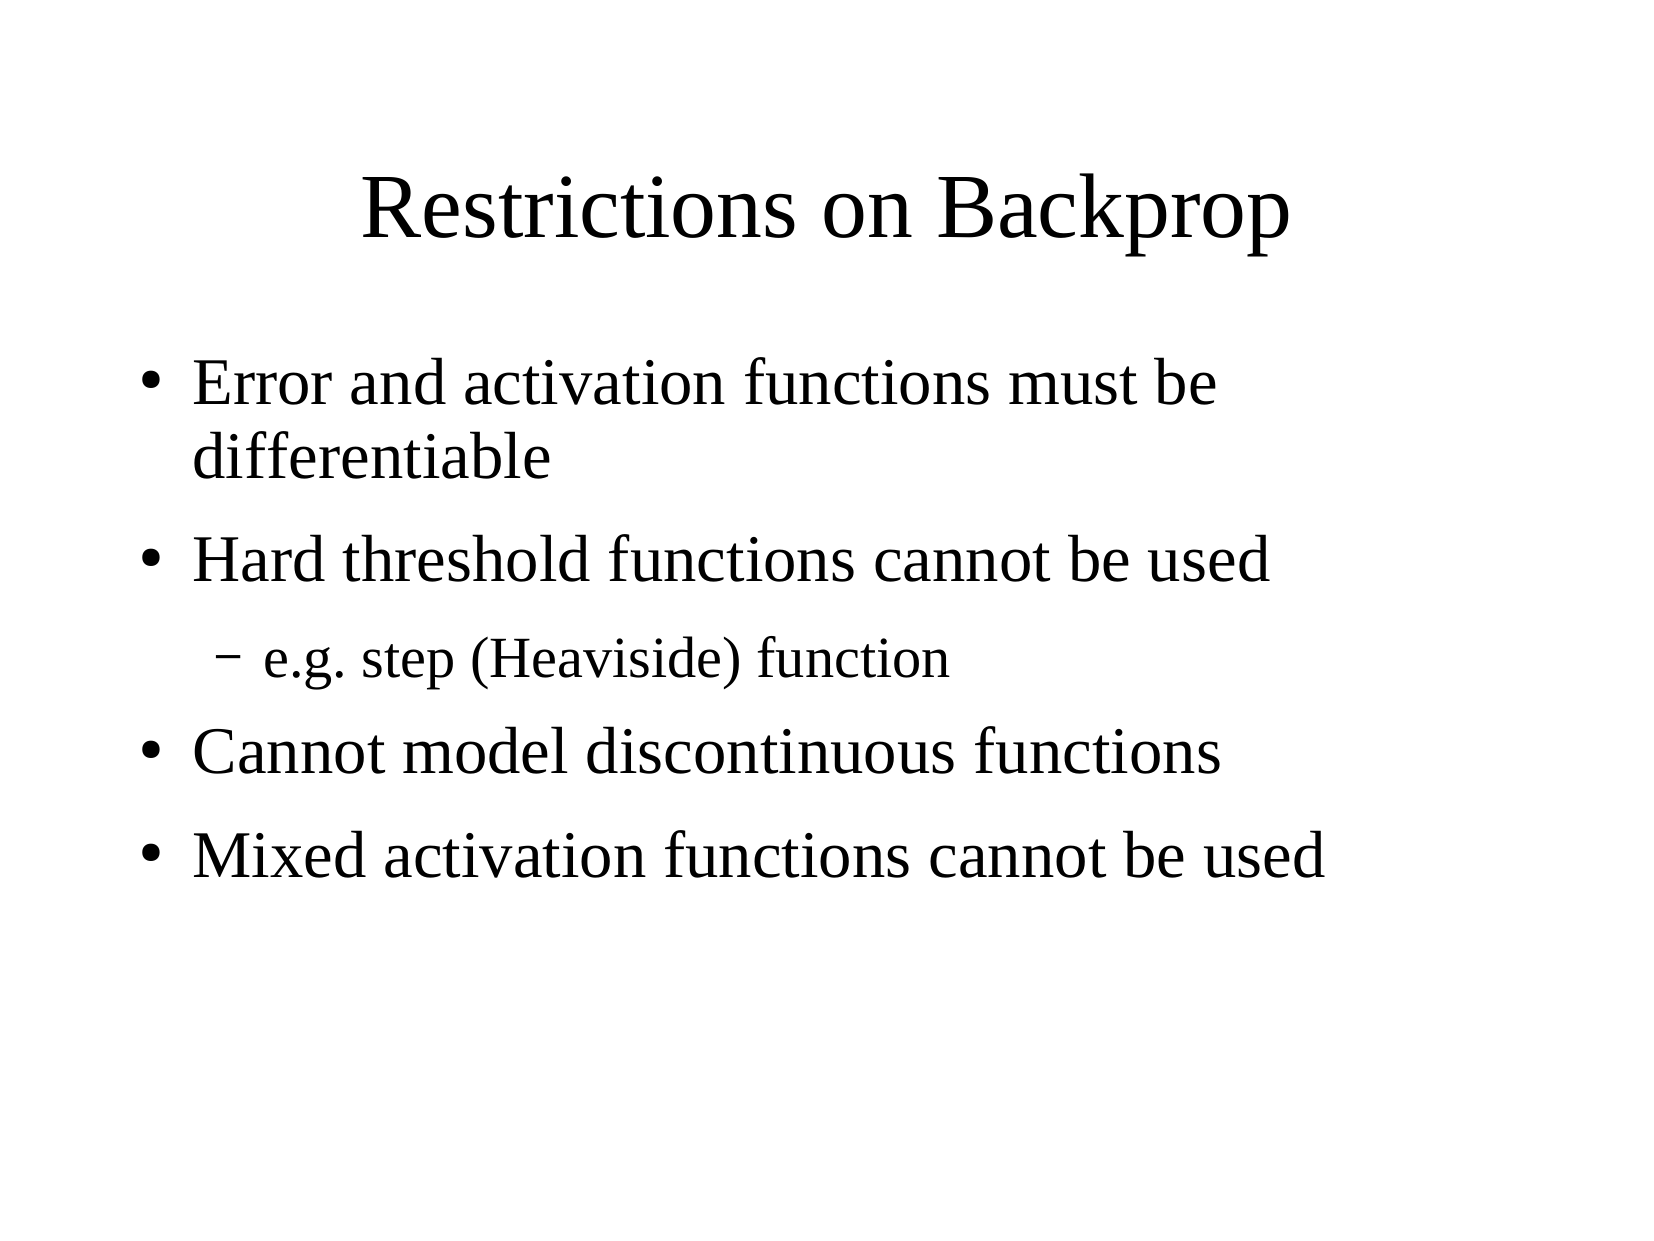

# Restrictions on Backprop
Error and activation functions must be differentiable
Hard threshold functions cannot be used
e.g. step (Heaviside) function
Cannot model discontinuous functions
Mixed activation functions cannot be used